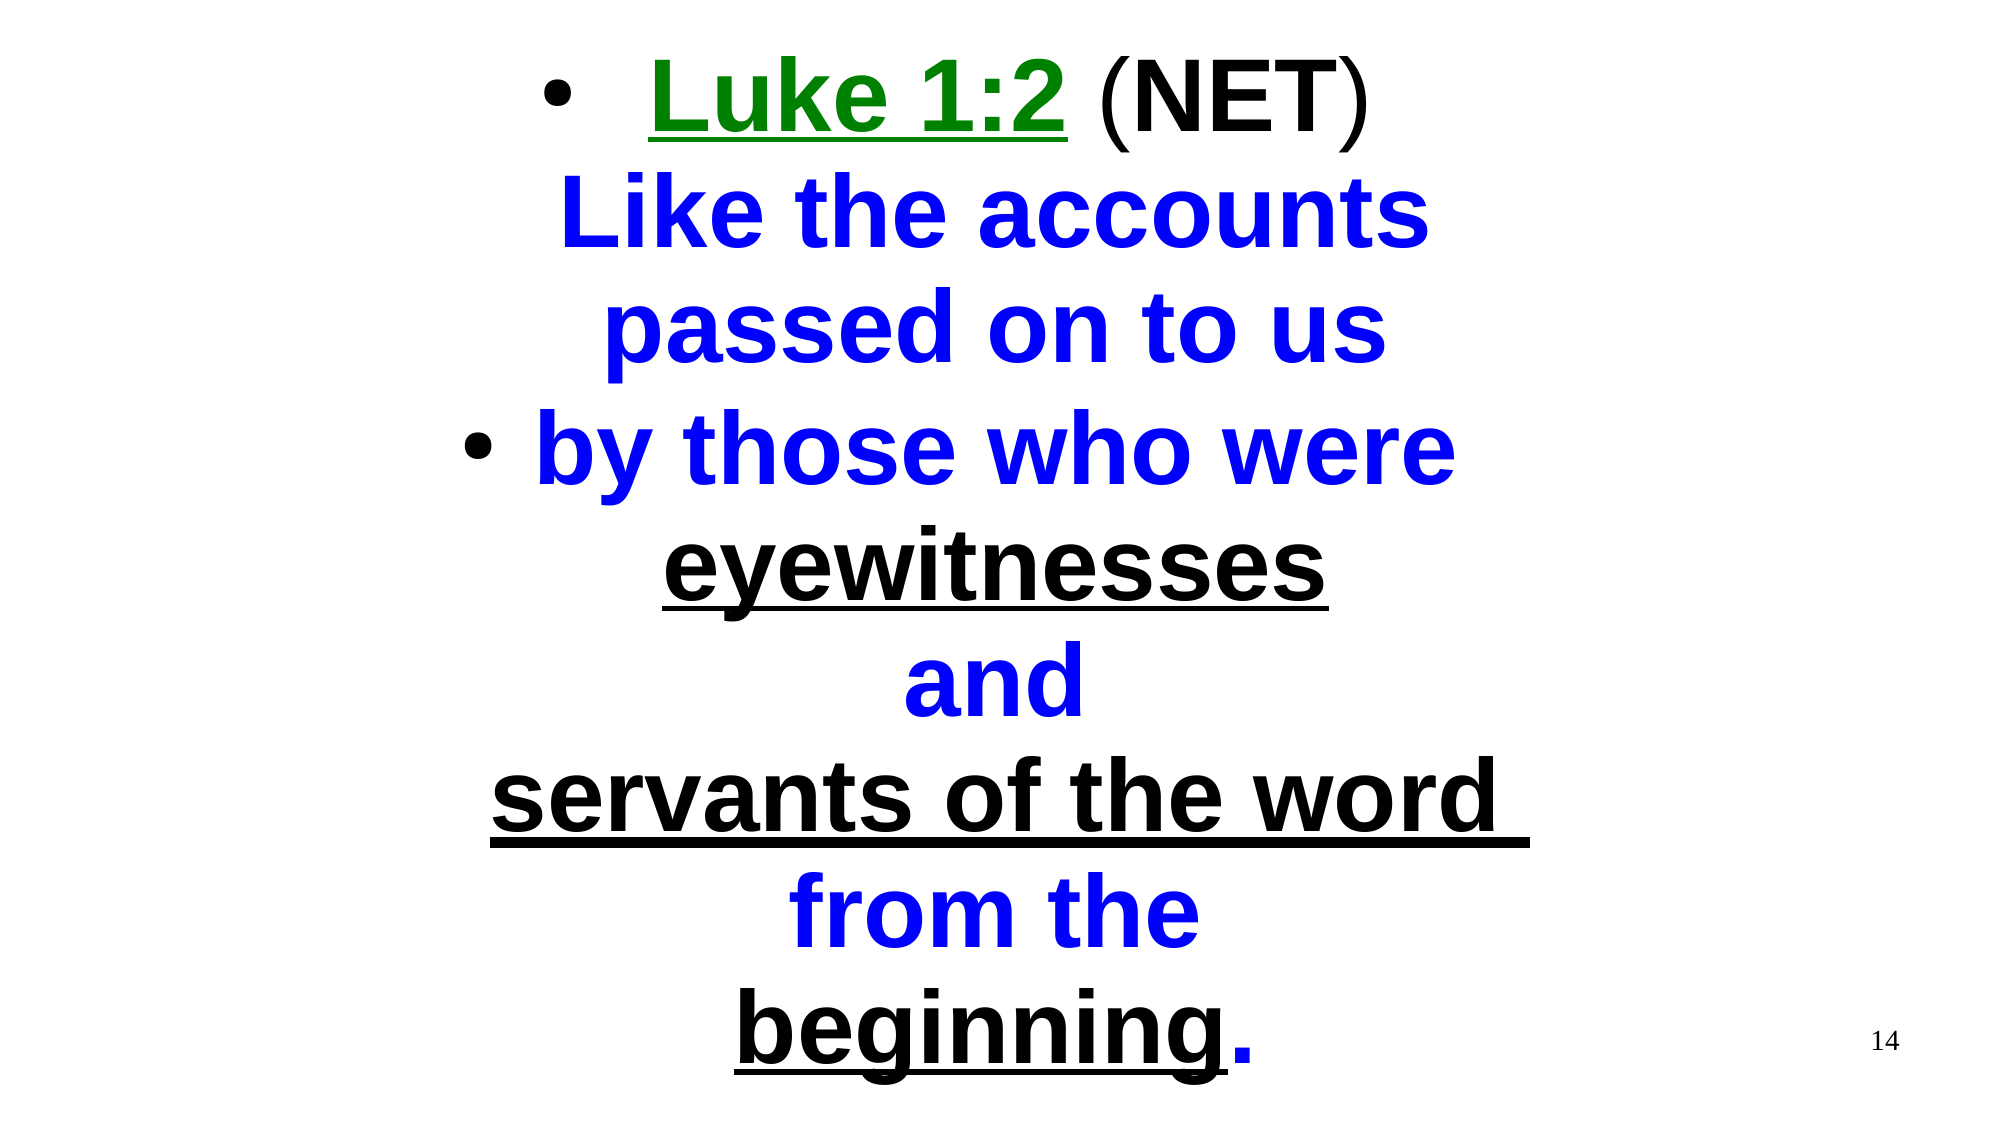

# Luke 1:2 (NET) Like the accounts passed on to us
by those who were
eyewitnesses
and
servants of the word
from the
beginning.
14